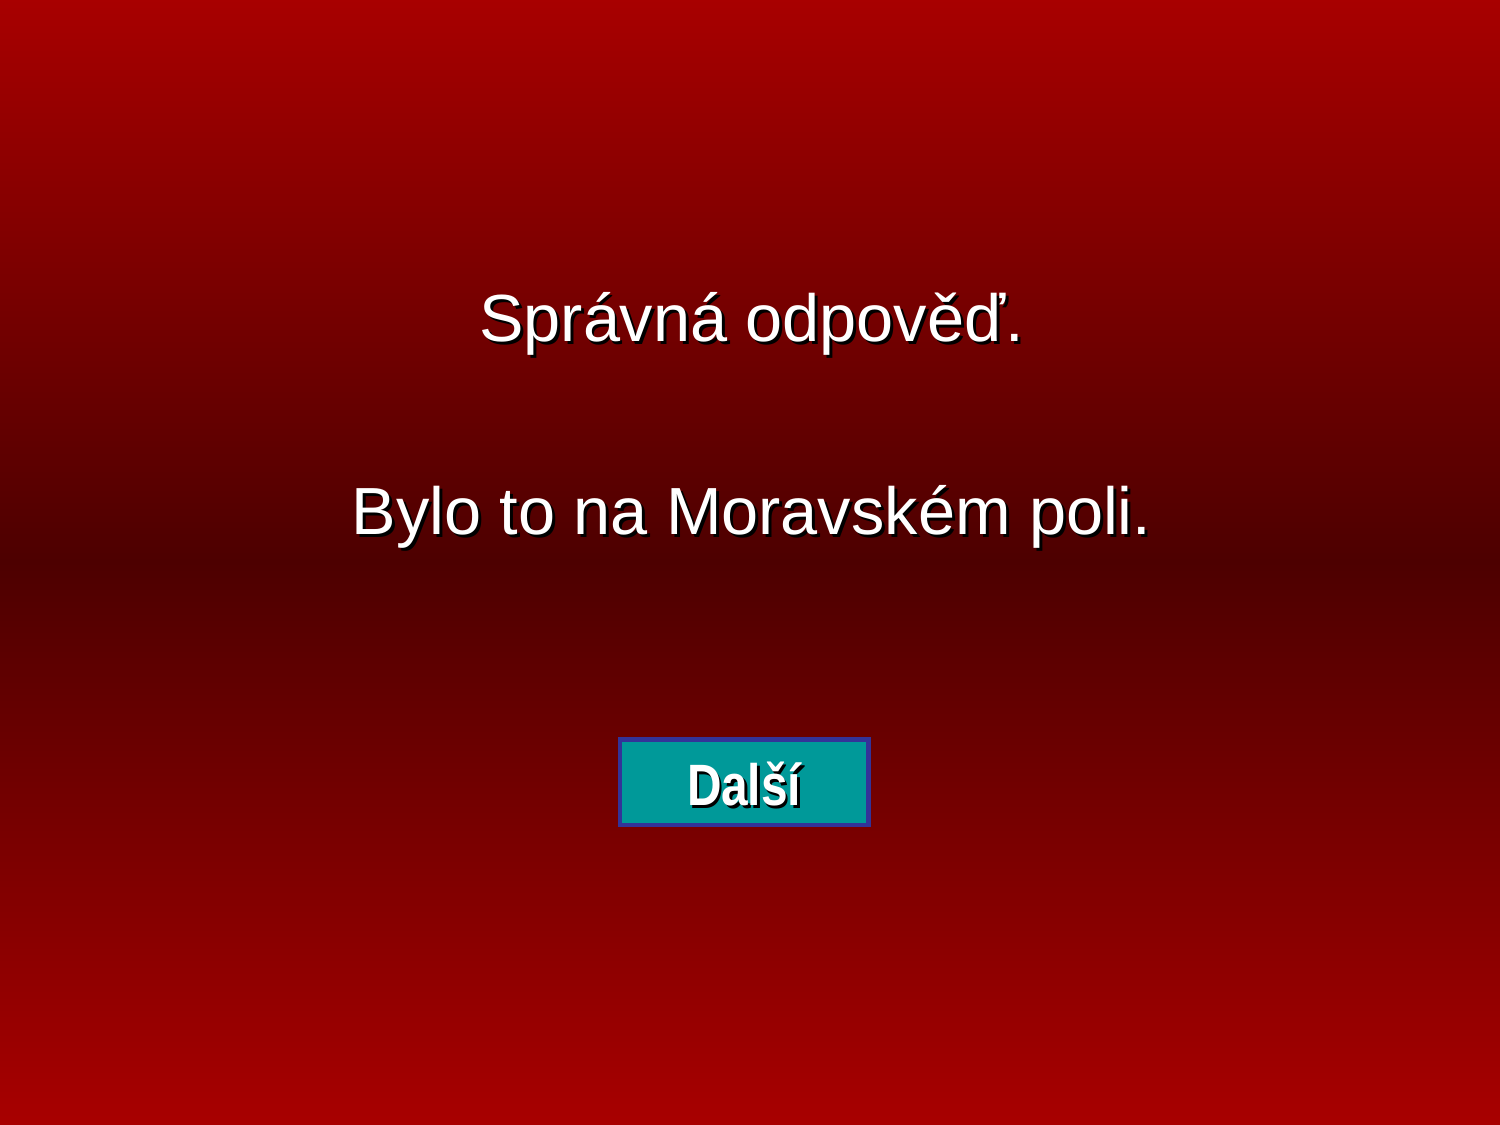

#
Správná odpověď.
Bylo to na Moravském poli.
Další